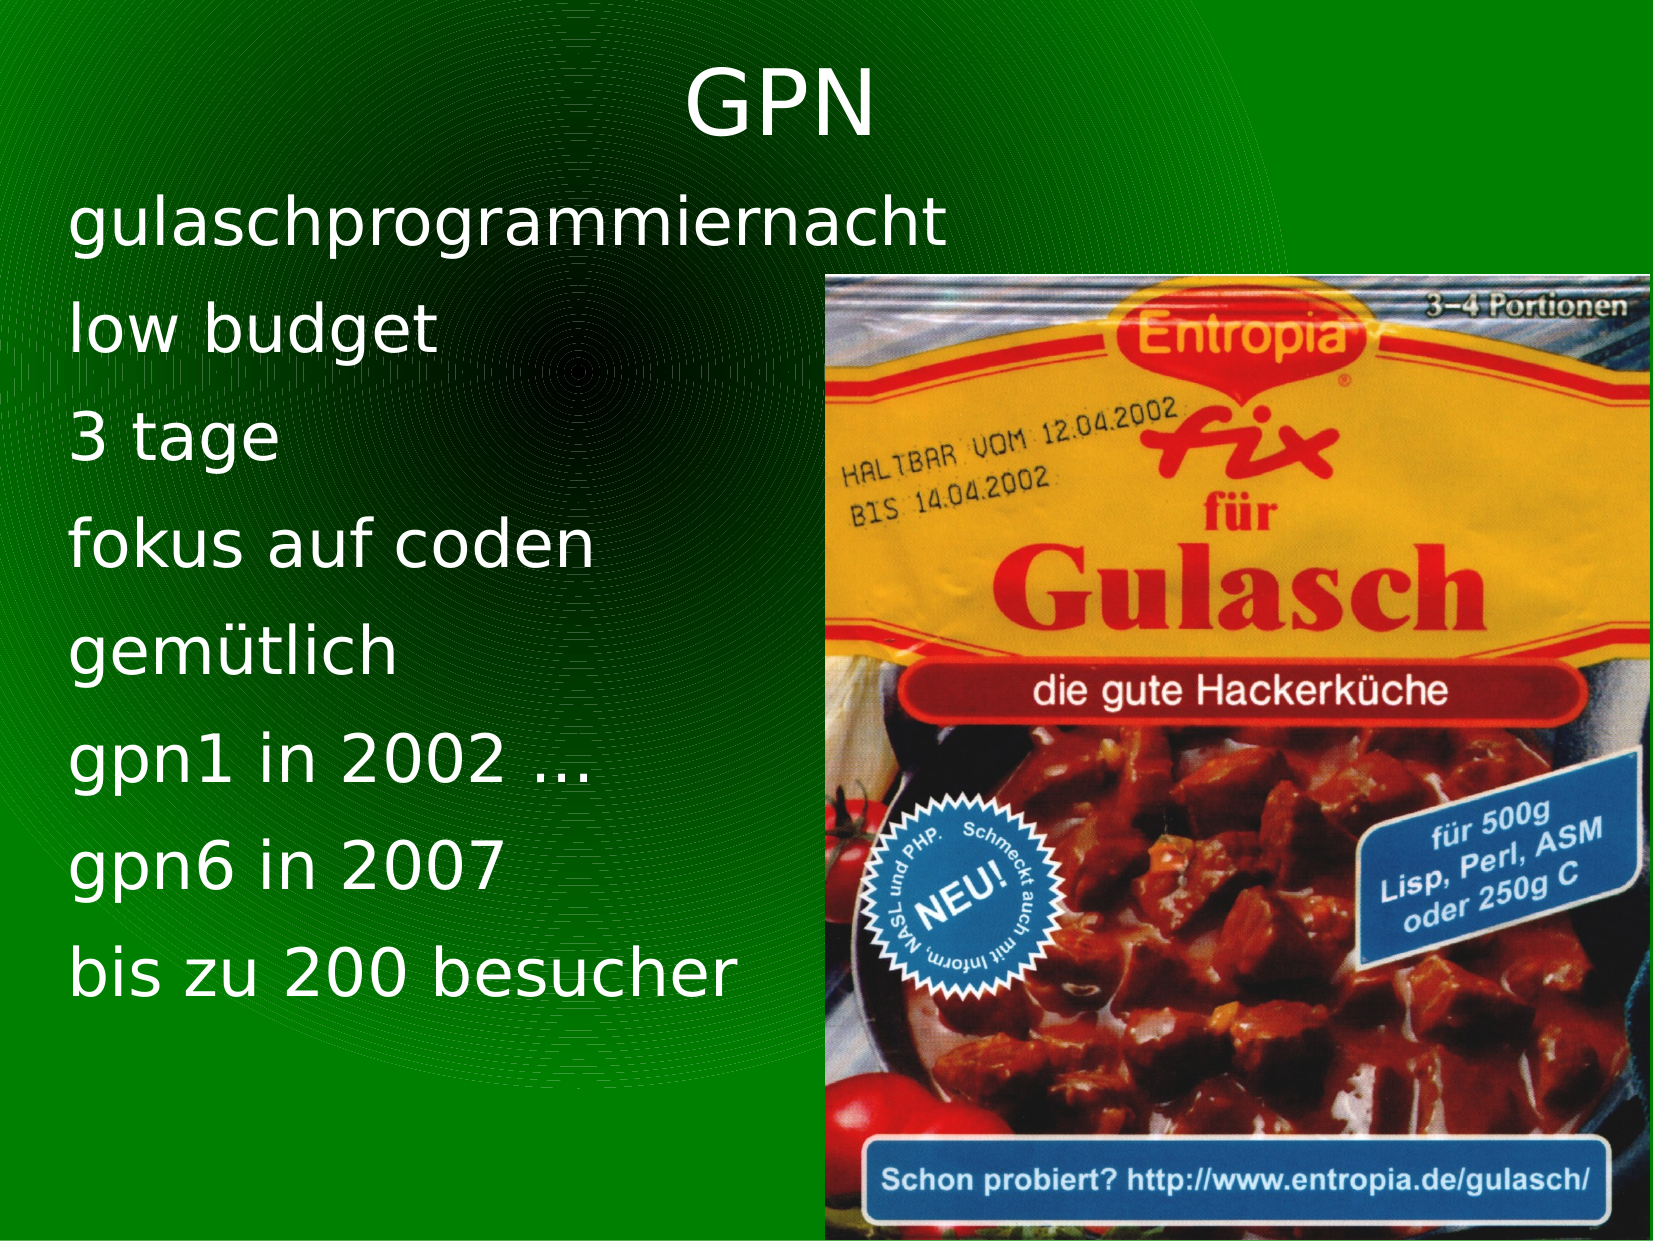

# GPN
gulaschprogrammiernacht
low budget
3 tage
fokus auf coden
gemütlich
gpn1 in 2002 ...
gpn6 in 2007
bis zu 200 besucher